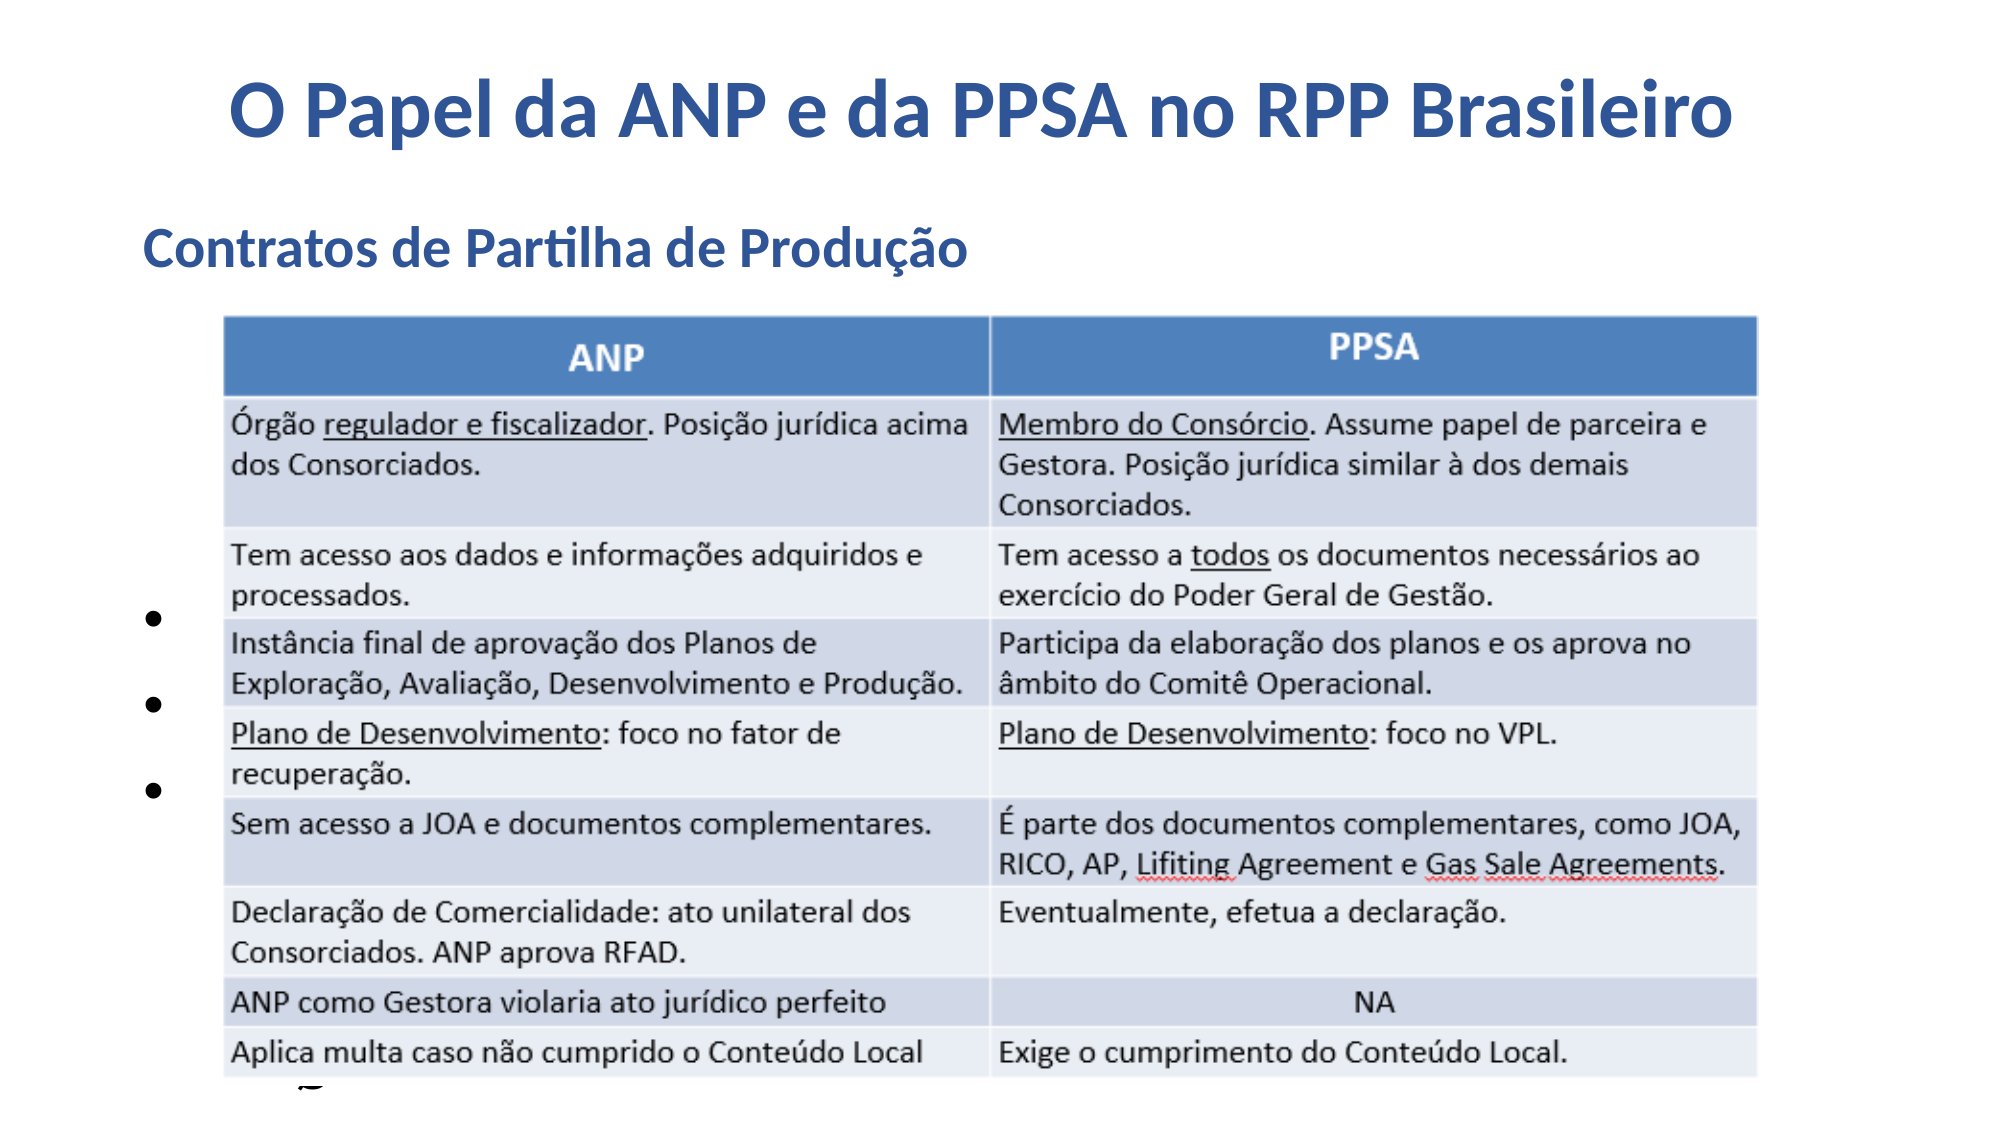

O Papel da ANP e da PPSA no RPP Brasileiro
Contratos de Partilha de Produção
#